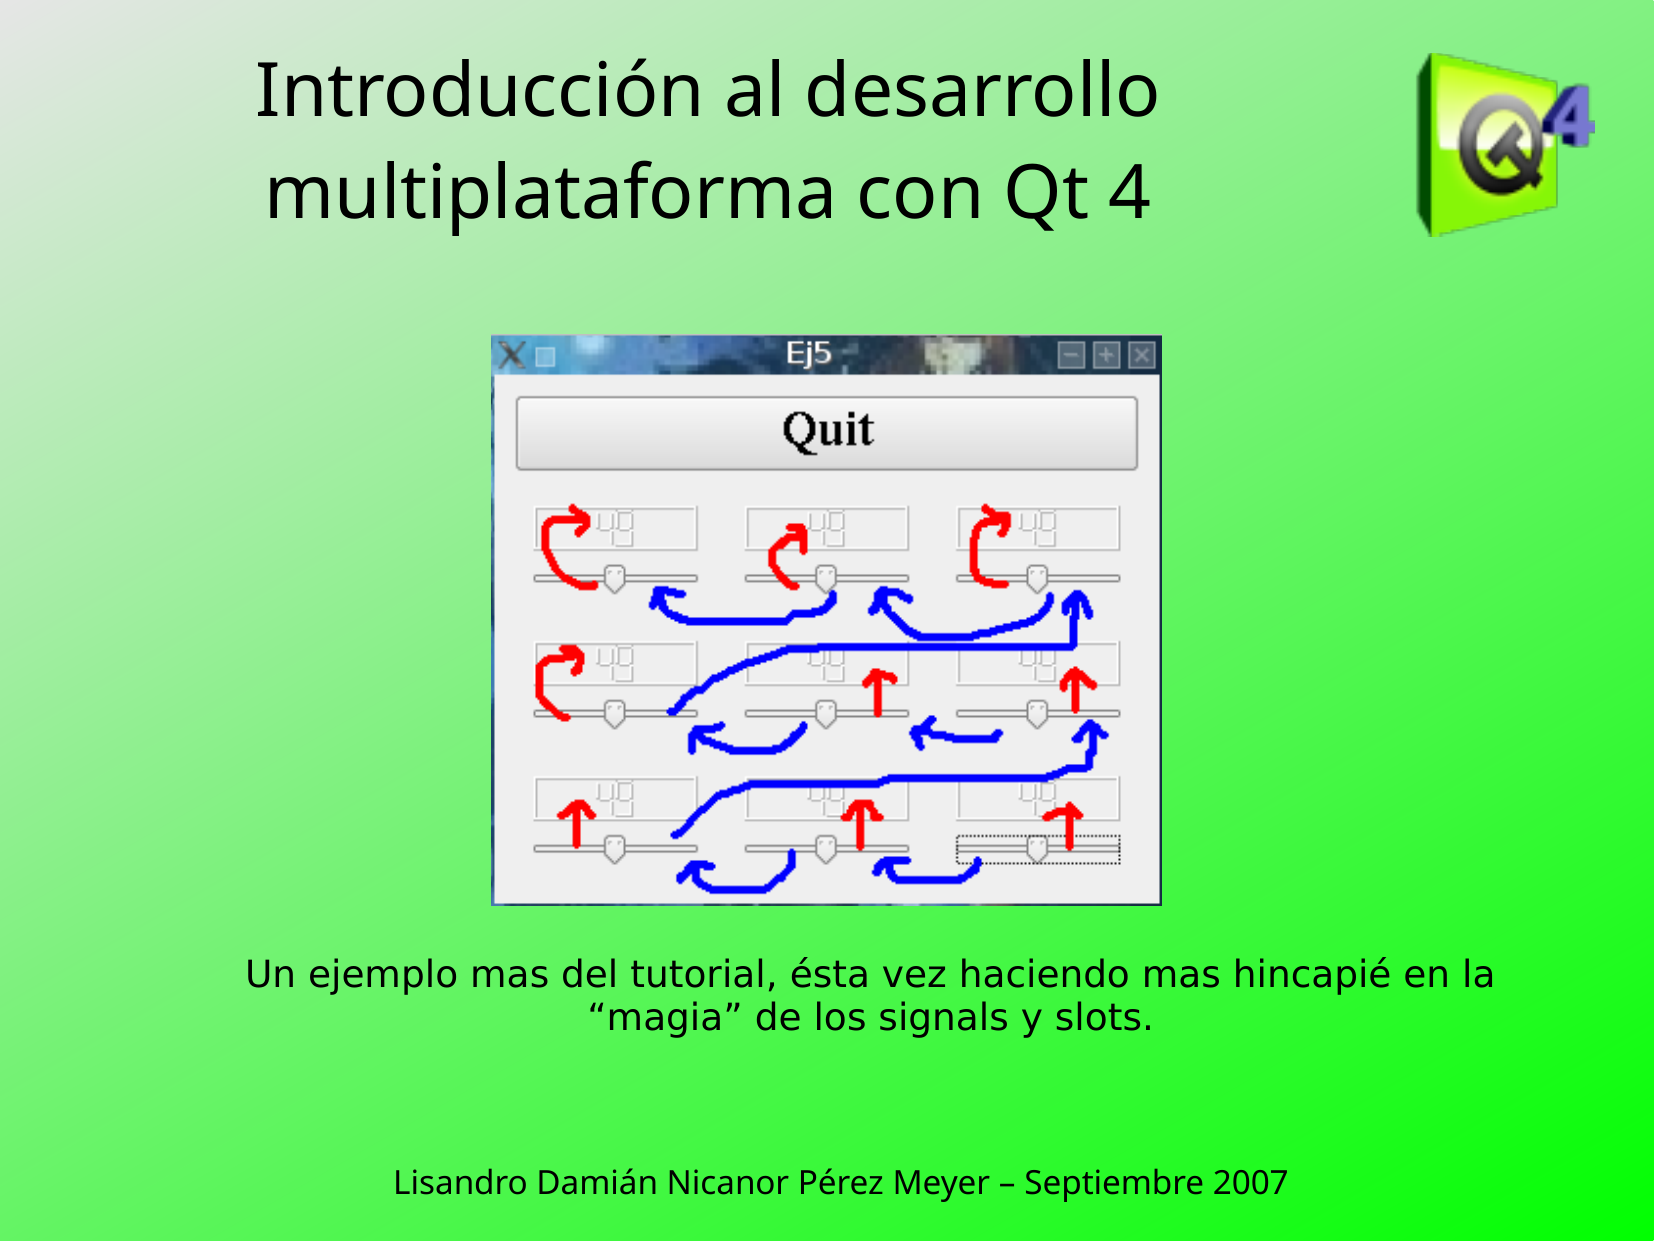

# Introducción al desarrollo multiplataforma con Qt 4
Un ejemplo mas del tutorial, ésta vez haciendo mas hincapié en la “magia” de los signals y slots.
Lisandro Damián Nicanor Pérez Meyer – Septiembre 2007